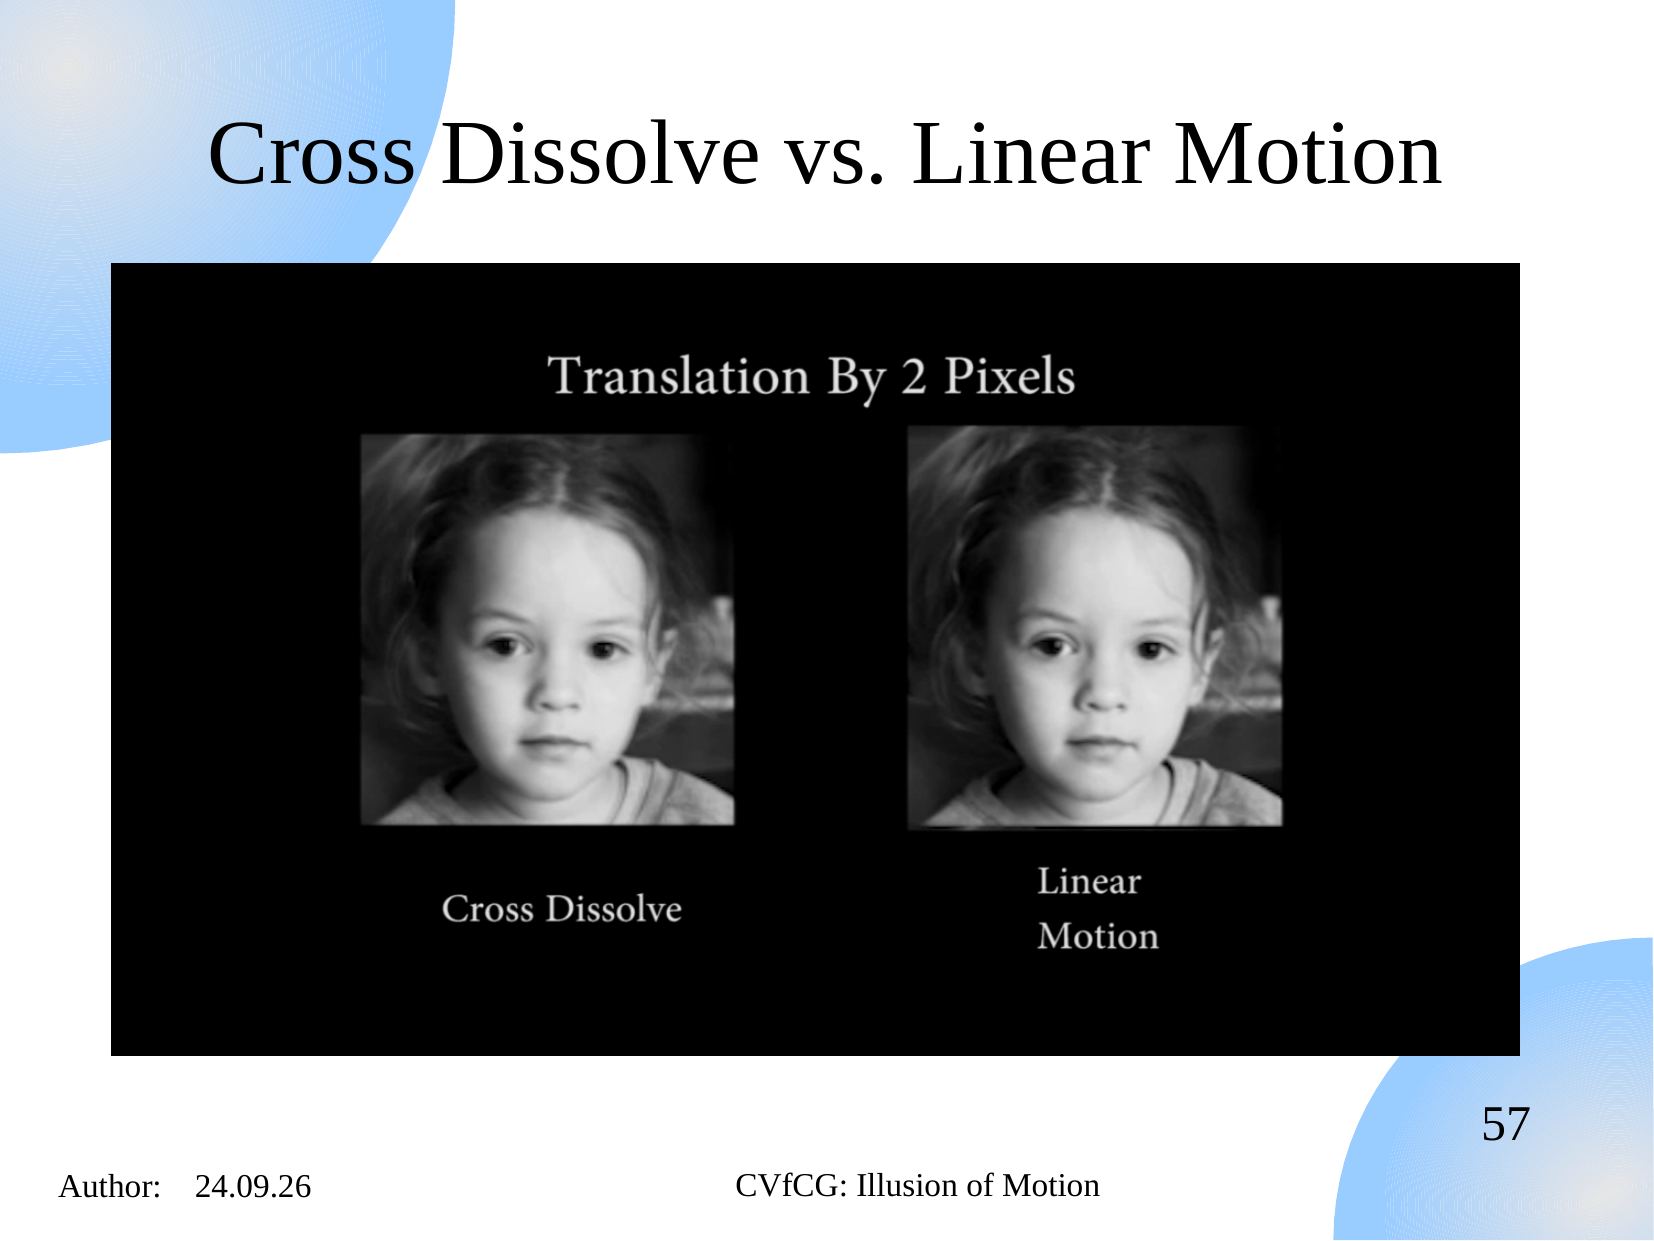

# Cross Dissolve vs. Linear Motion
CVfCG: Illusion of Motion